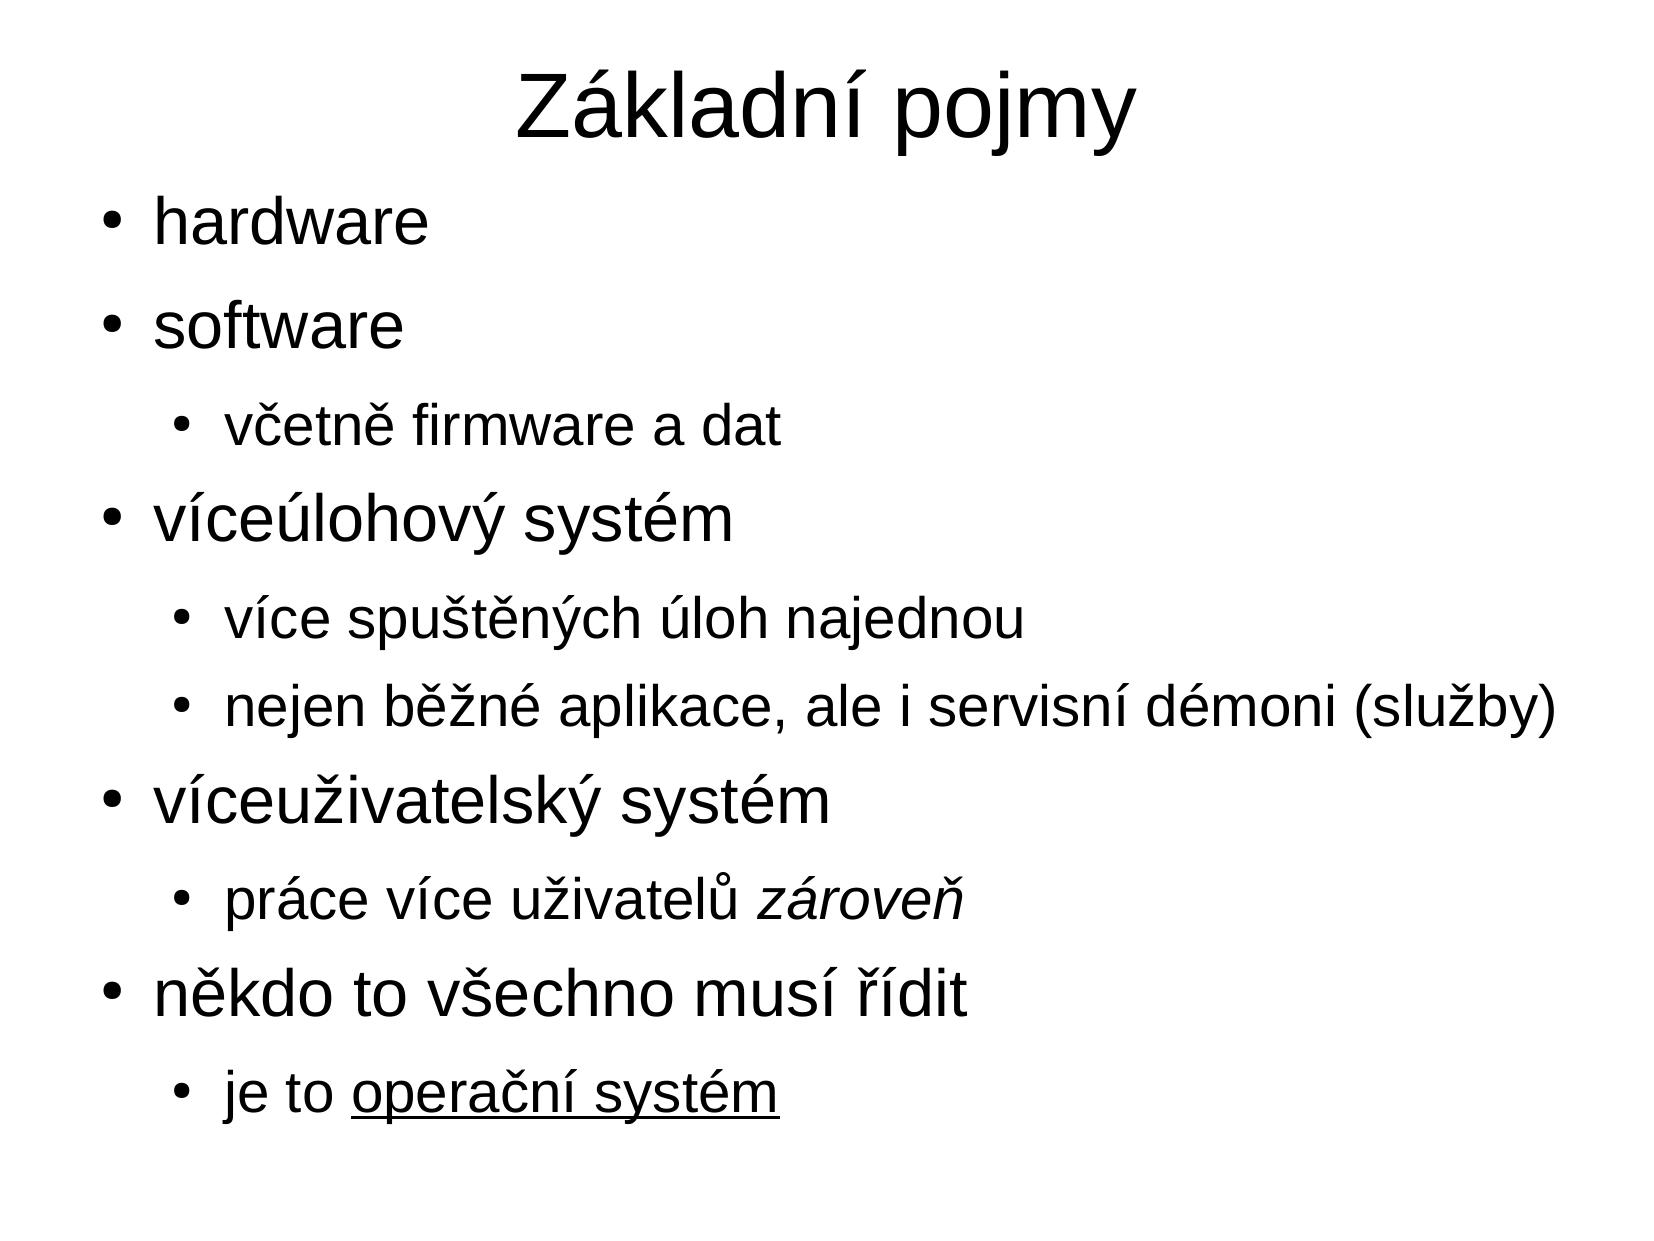

# Základní pojmy
hardware
software
včetně firmware a dat
víceúlohový systém
více spuštěných úloh najednou
nejen běžné aplikace, ale i servisní démoni (služby)
víceuživatelský systém
práce více uživatelů zároveň
někdo to všechno musí řídit
je to operační systém